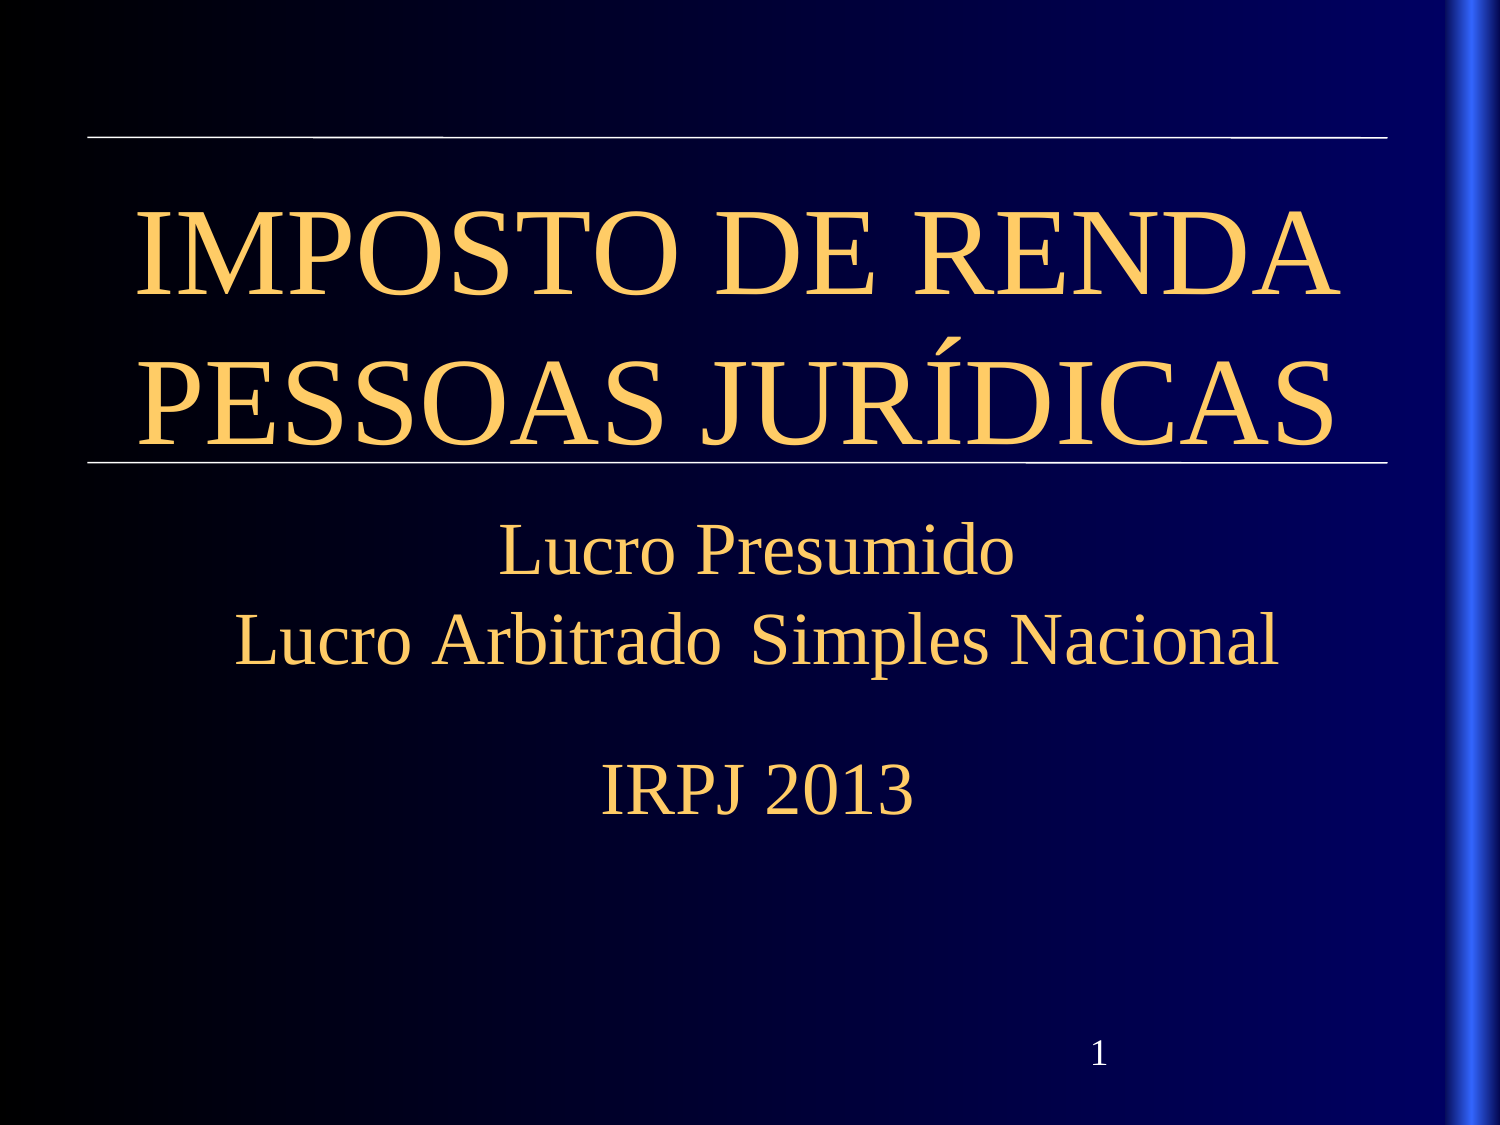

# IMPOSTO DE RENDA PESSOAS JURÍDICAS
Lucro Presumido
Lucro Arbitrado	Simples Nacional
IRPJ 2013